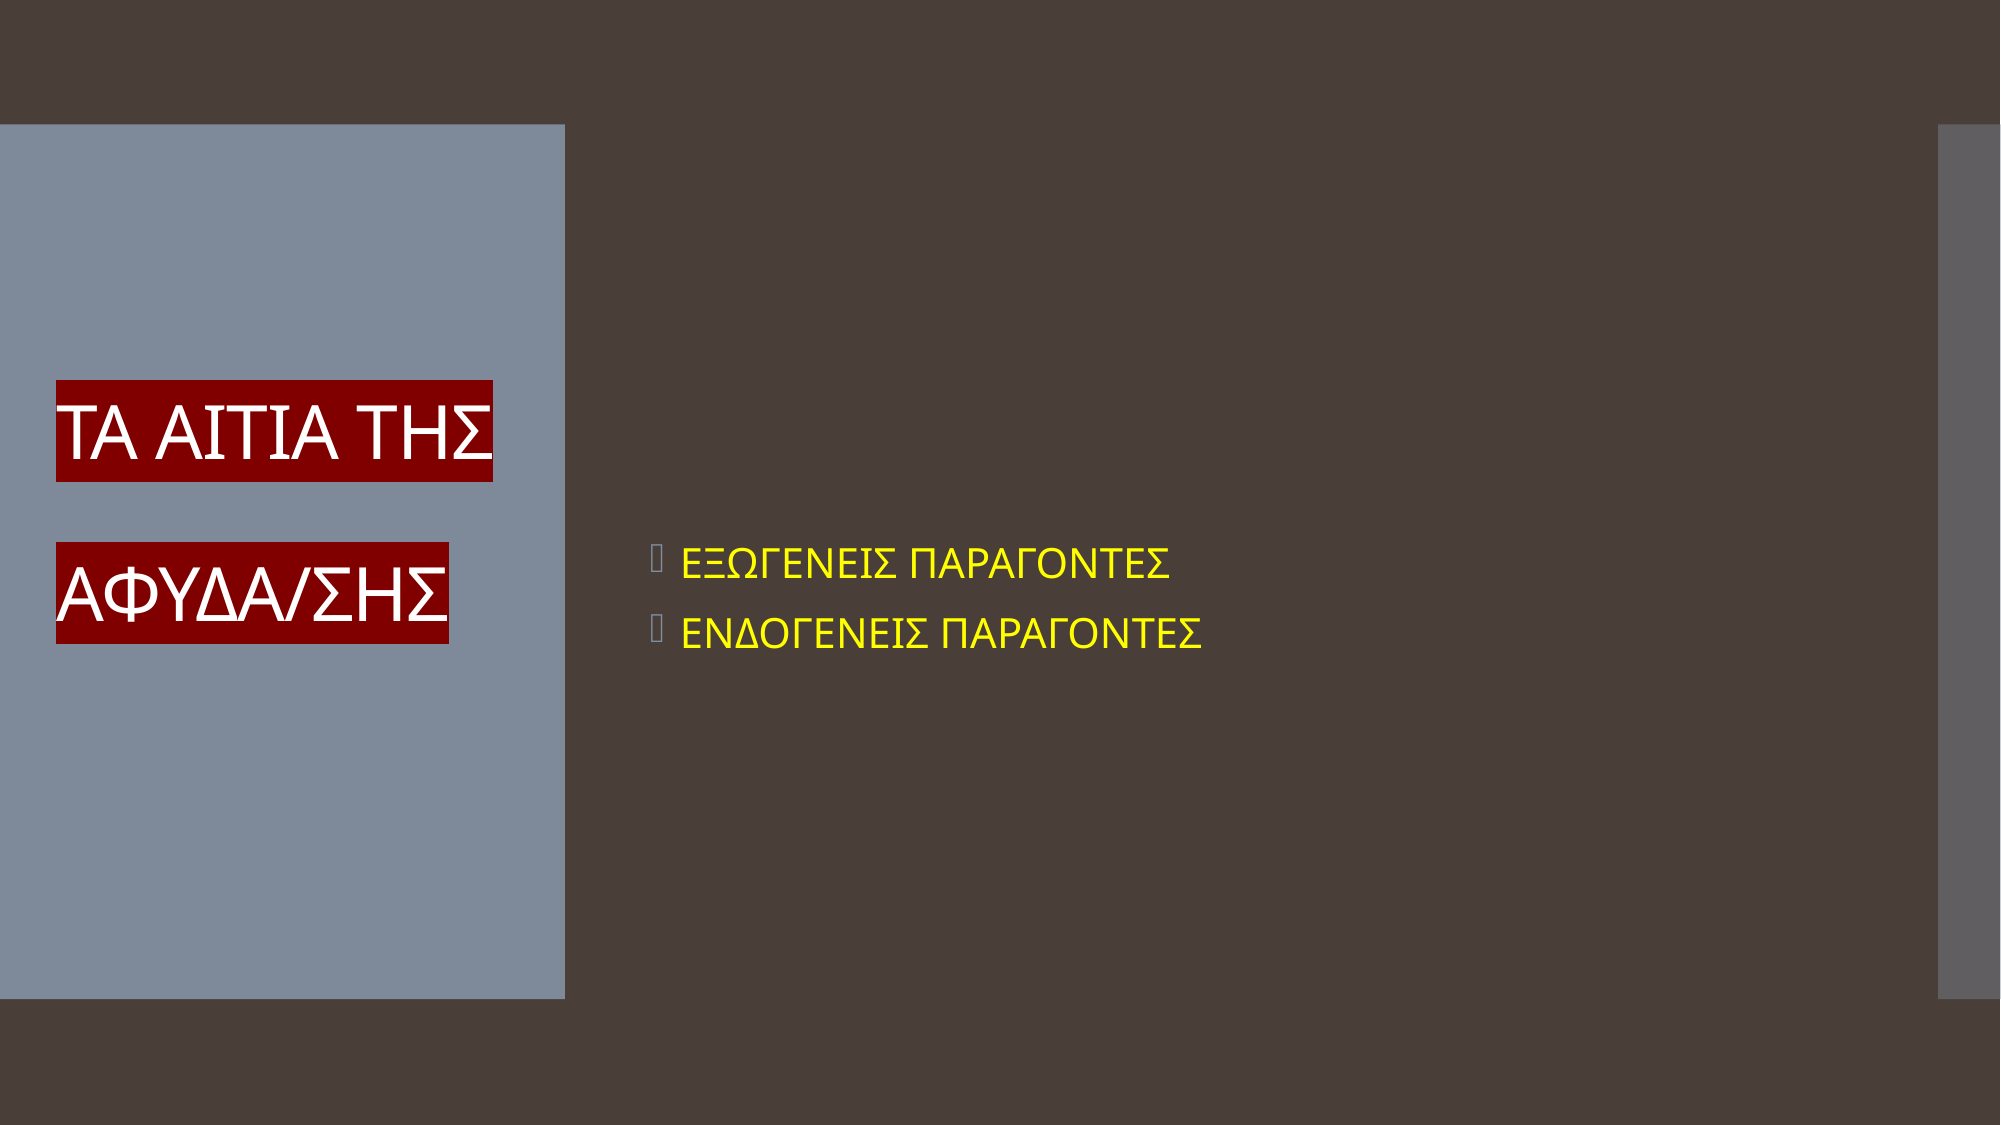

# ΤΑ ΑΙΤΙΑ ΤΗΣ ΑΦΥΔΑ/ΣΗΣ
ΕΞΩΓΕΝΕΙΣ ΠΑΡΑΓΟΝΤΕΣ
ΕΝΔΟΓΕΝΕΙΣ ΠΑΡΑΓΟΝΤΕΣ